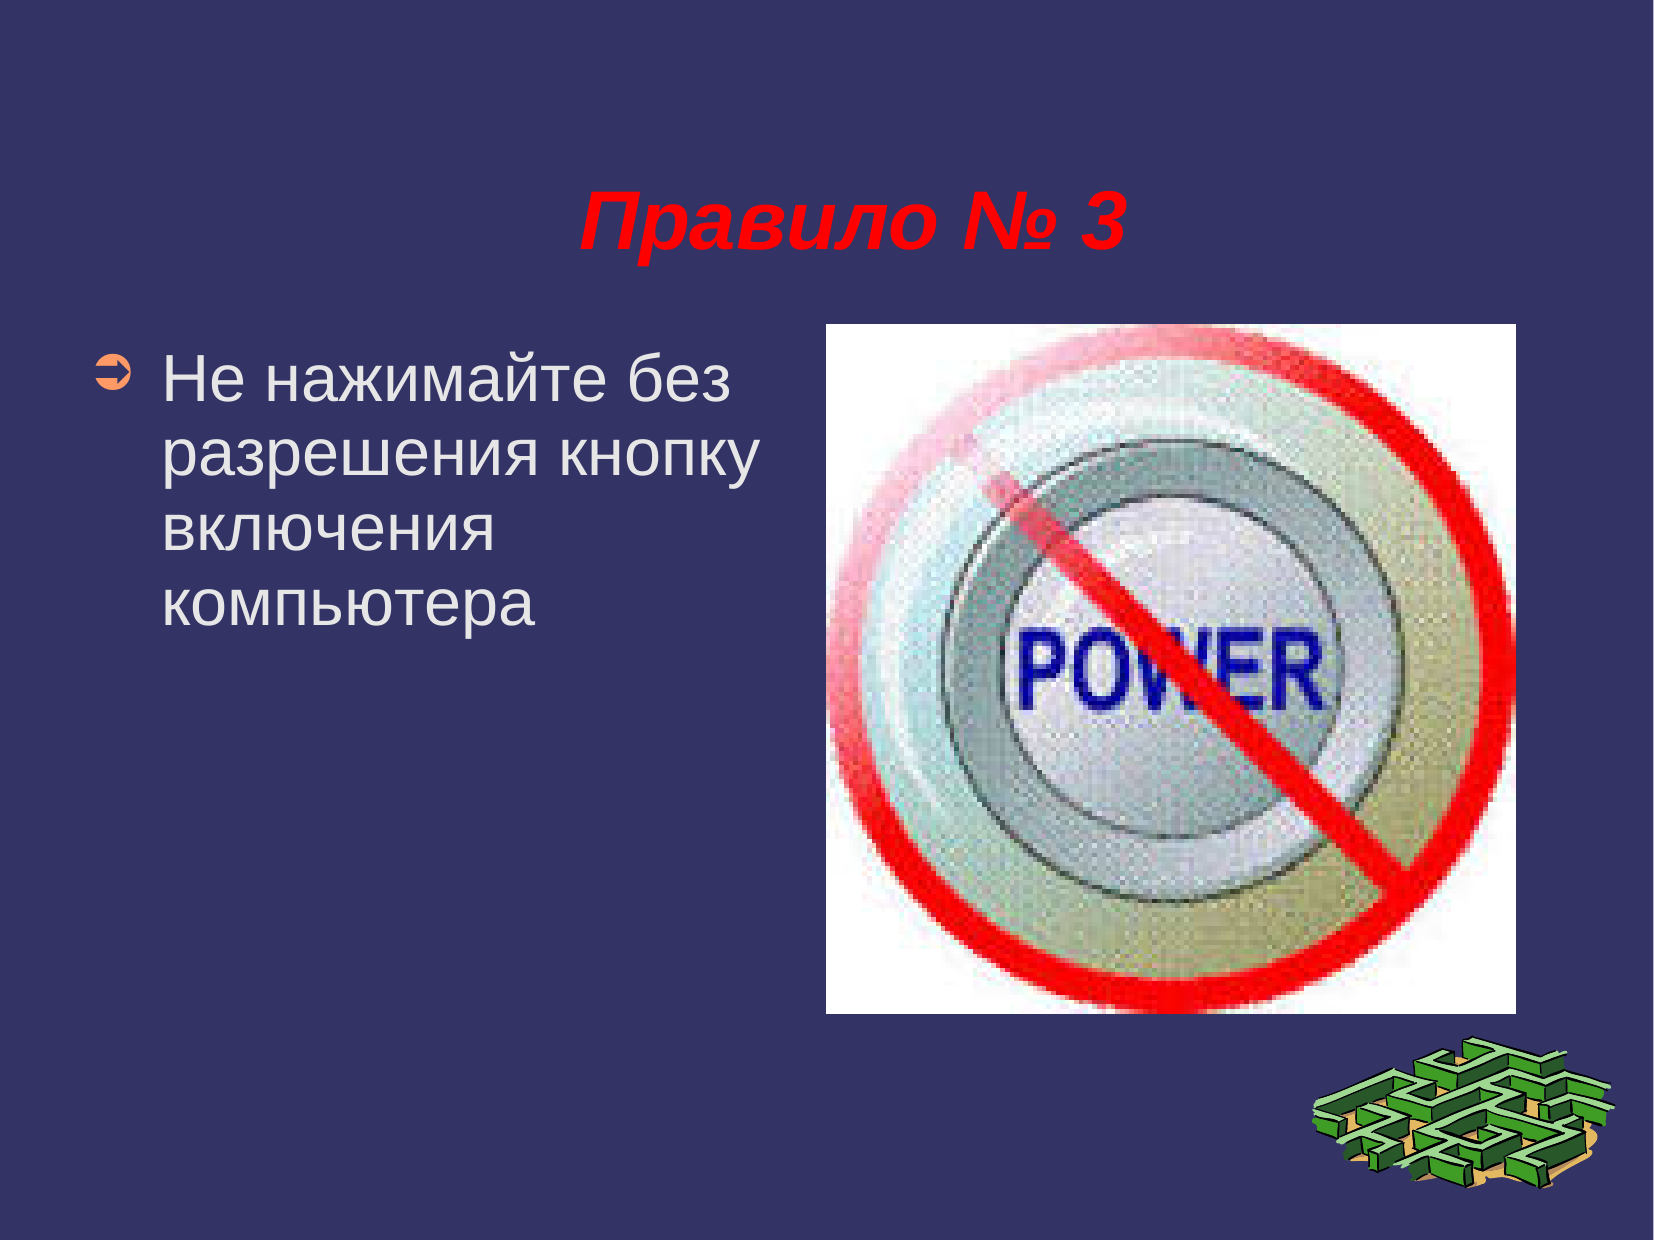

# Правило № 3
Не нажимайте без разрешения кнопку включения компьютера